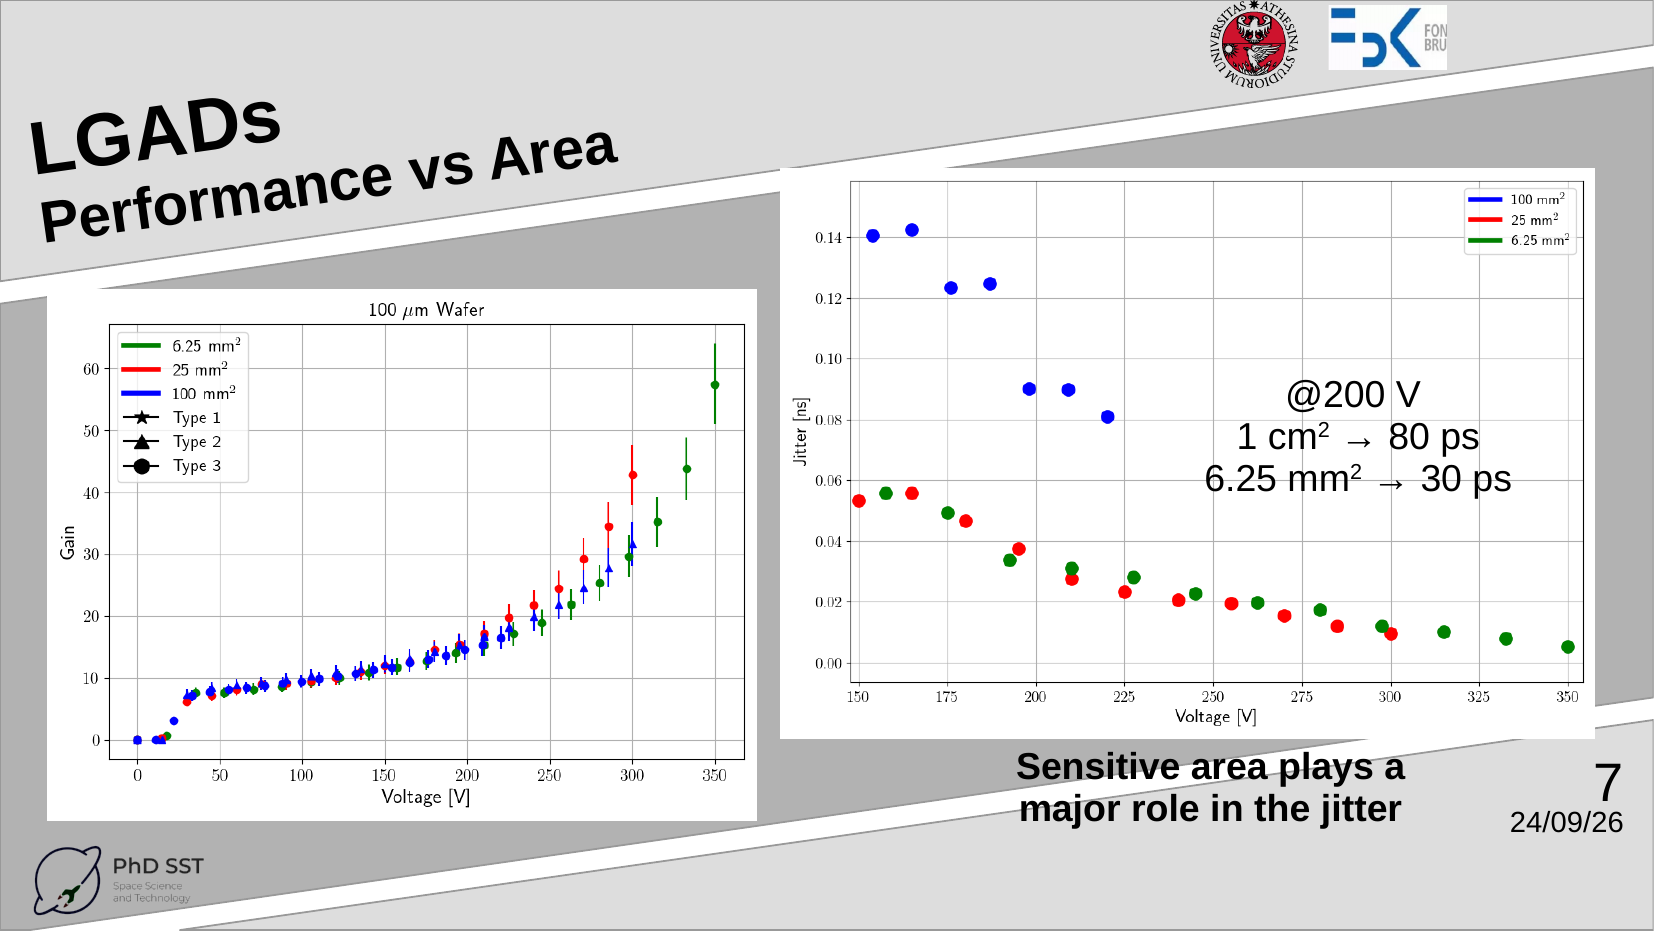

# LGADs Performance vs Area
@200 V
1 cm2 → 80 ps
6.25 mm2 → 30 ps
Sensitive area plays a major role in the jitter
7